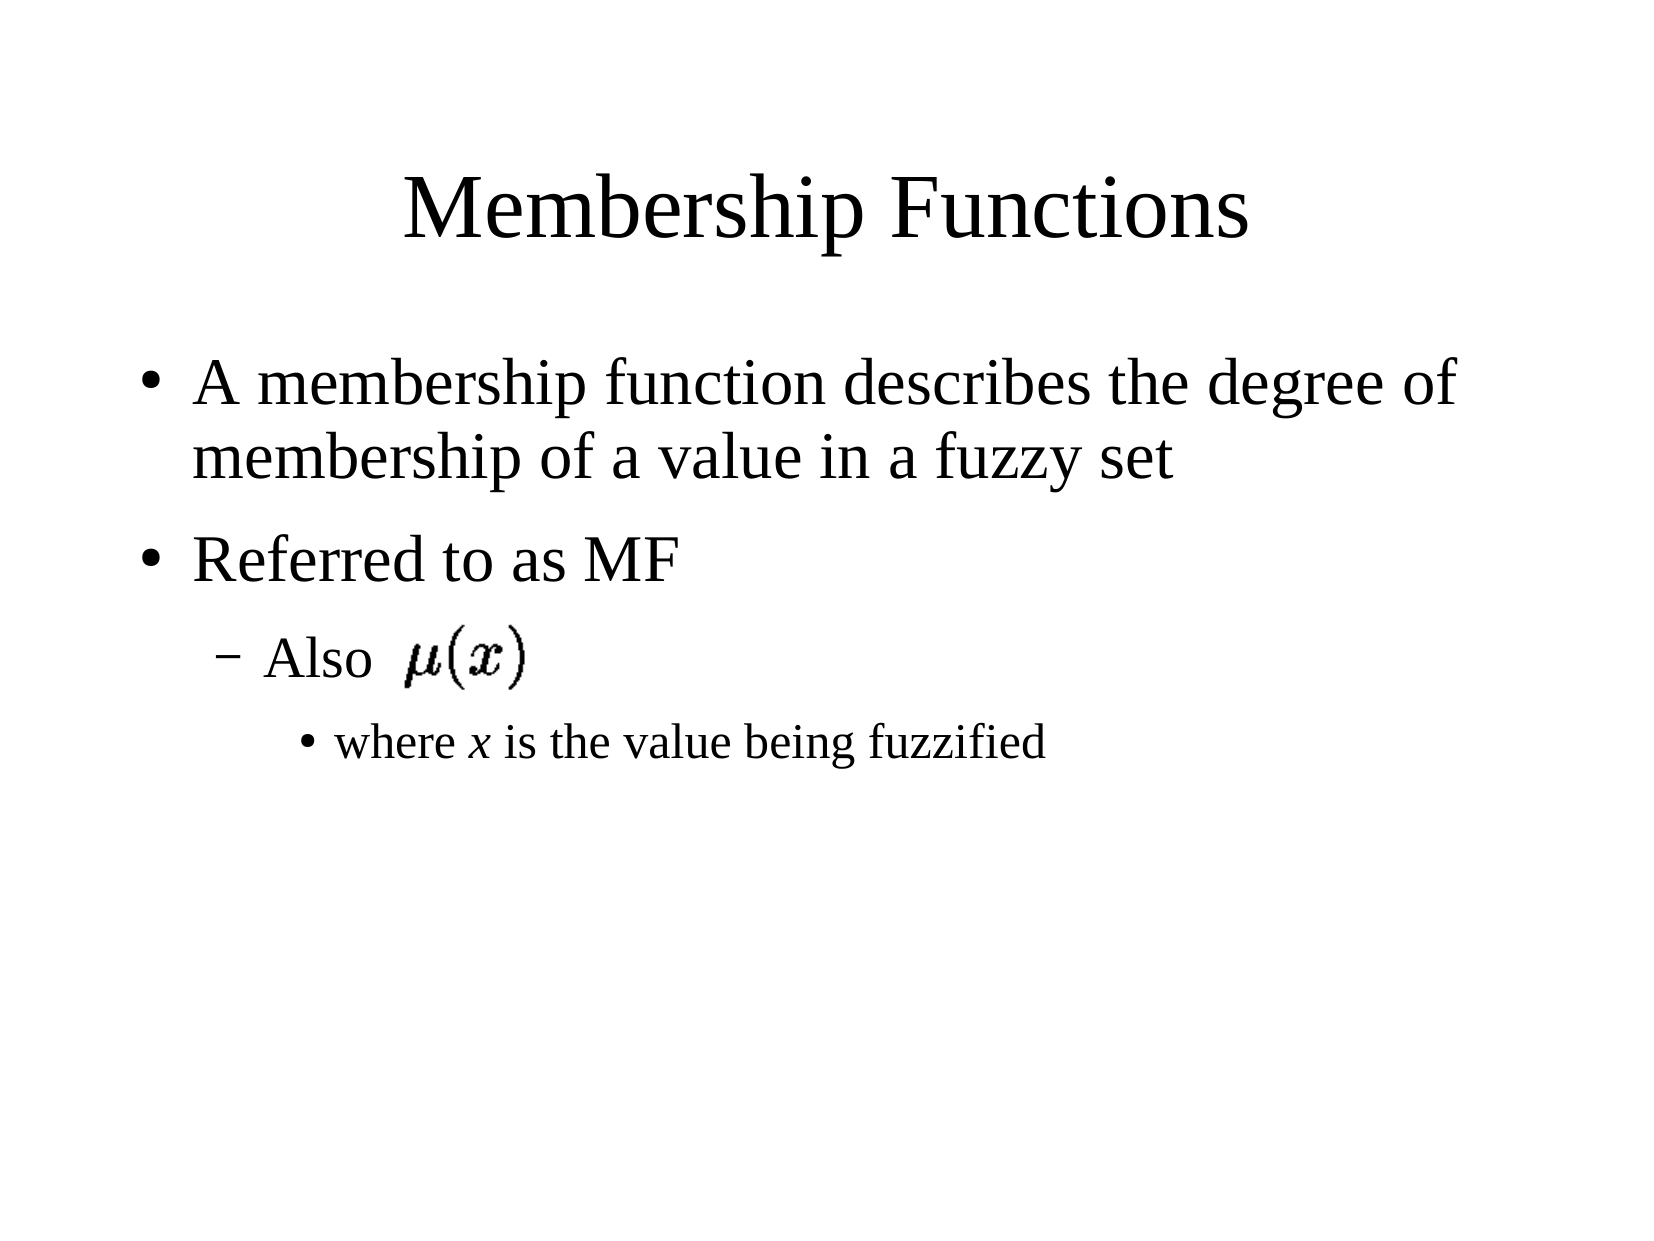

# Membership Functions
A membership function describes the degree of membership of a value in a fuzzy set
Referred to as MF
Also
where x is the value being fuzzified